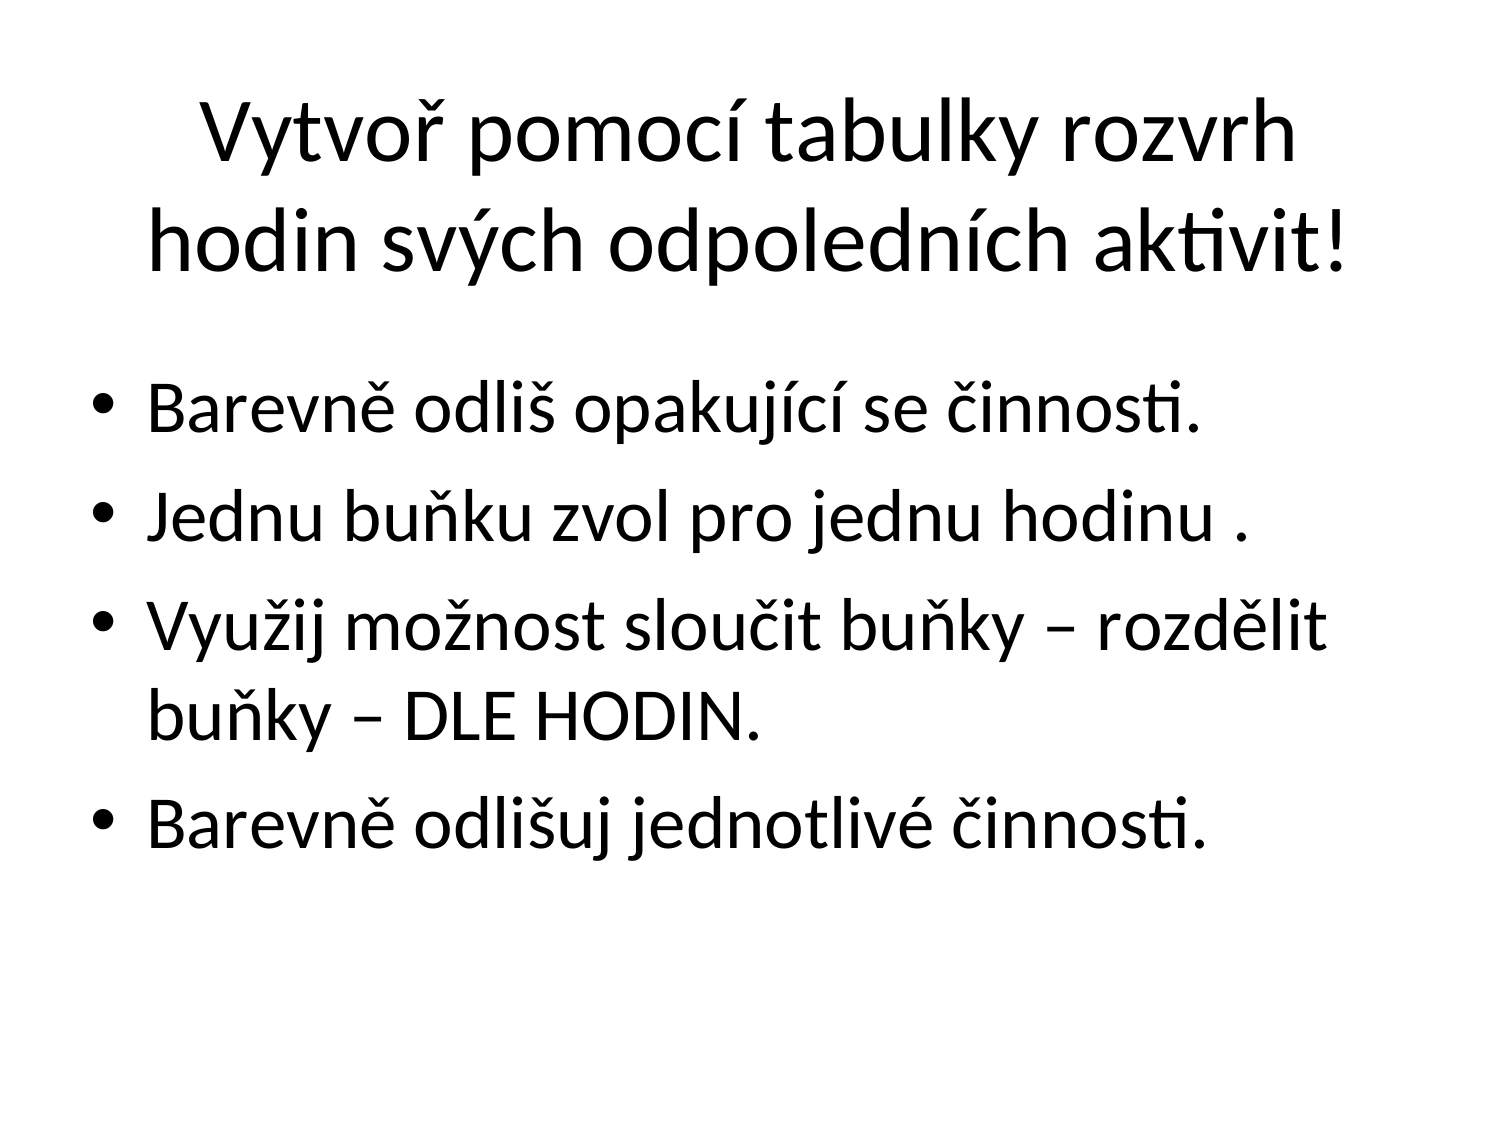

# Vytvoř pomocí tabulky rozvrh hodin svých odpoledních aktivit!
Barevně odliš opakující se činnosti.
Jednu buňku zvol pro jednu hodinu .
Využij možnost sloučit buňky – rozdělit buňky – DLE HODIN.
Barevně odlišuj jednotlivé činnosti.